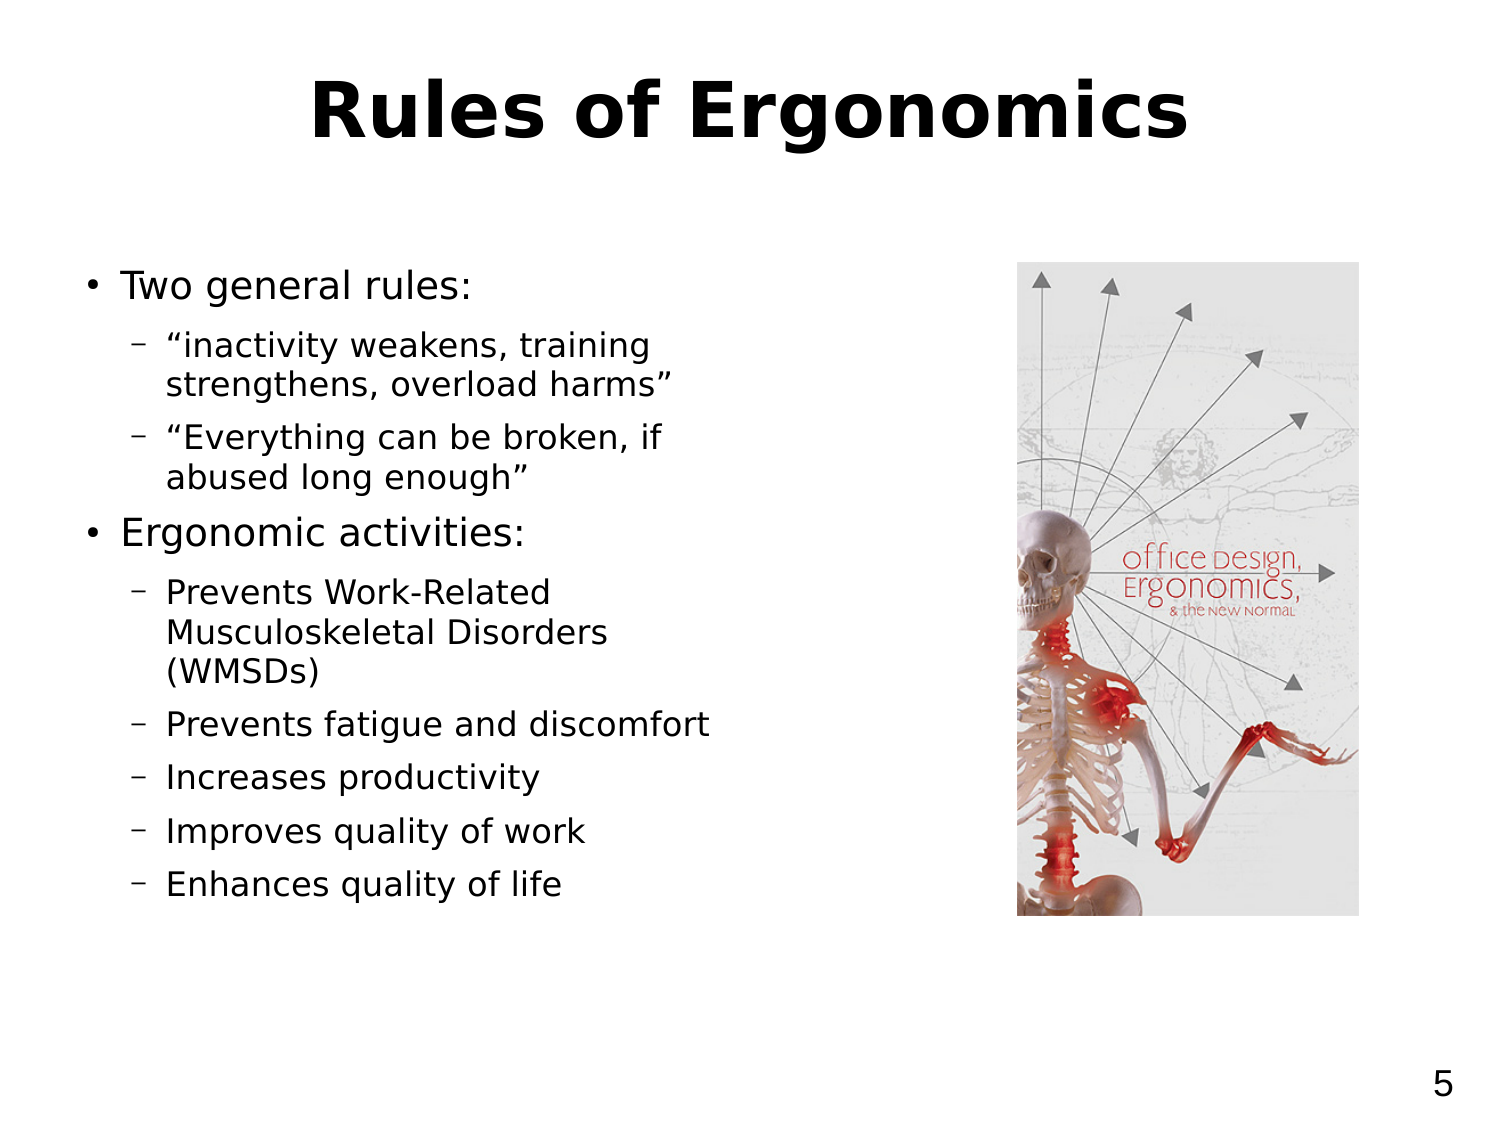

Rules of Ergonomics
# Two general rules:
“inactivity weakens, training strengthens, overload harms”
“Everything can be broken, if abused long enough”
Ergonomic activities:
Prevents Work-Related Musculoskeletal Disorders (WMSDs)
Prevents fatigue and discomfort
Increases productivity
Improves quality of work
Enhances quality of life